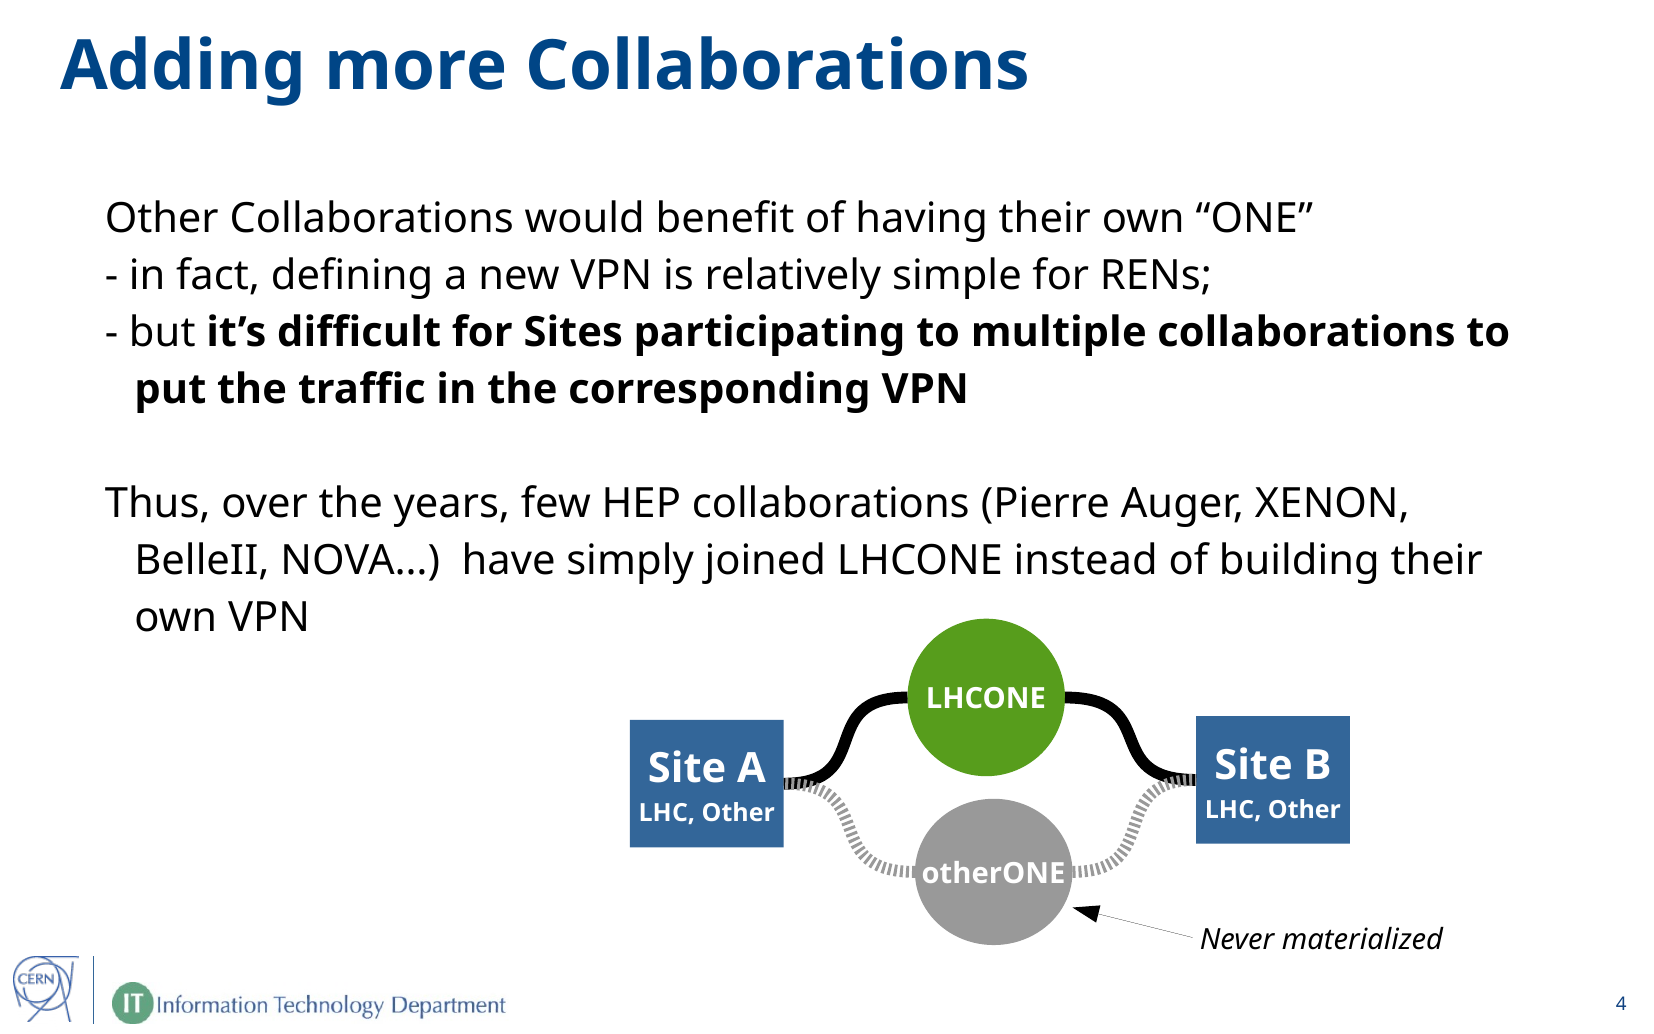

# Adding more Collaborations
Other Collaborations would benefit of having their own “ONE”
- in fact, defining a new VPN is relatively simple for RENs;
- but it’s difficult for Sites participating to multiple collaborations to put the traffic in the corresponding VPN
Thus, over the years, few HEP collaborations (Pierre Auger, XENON, BelleII, NOVA…) have simply joined LHCONE instead of building their own VPN
LHCONE
Site B
LHC, Other
Site A
LHC, Other
otherONE
Never materialized